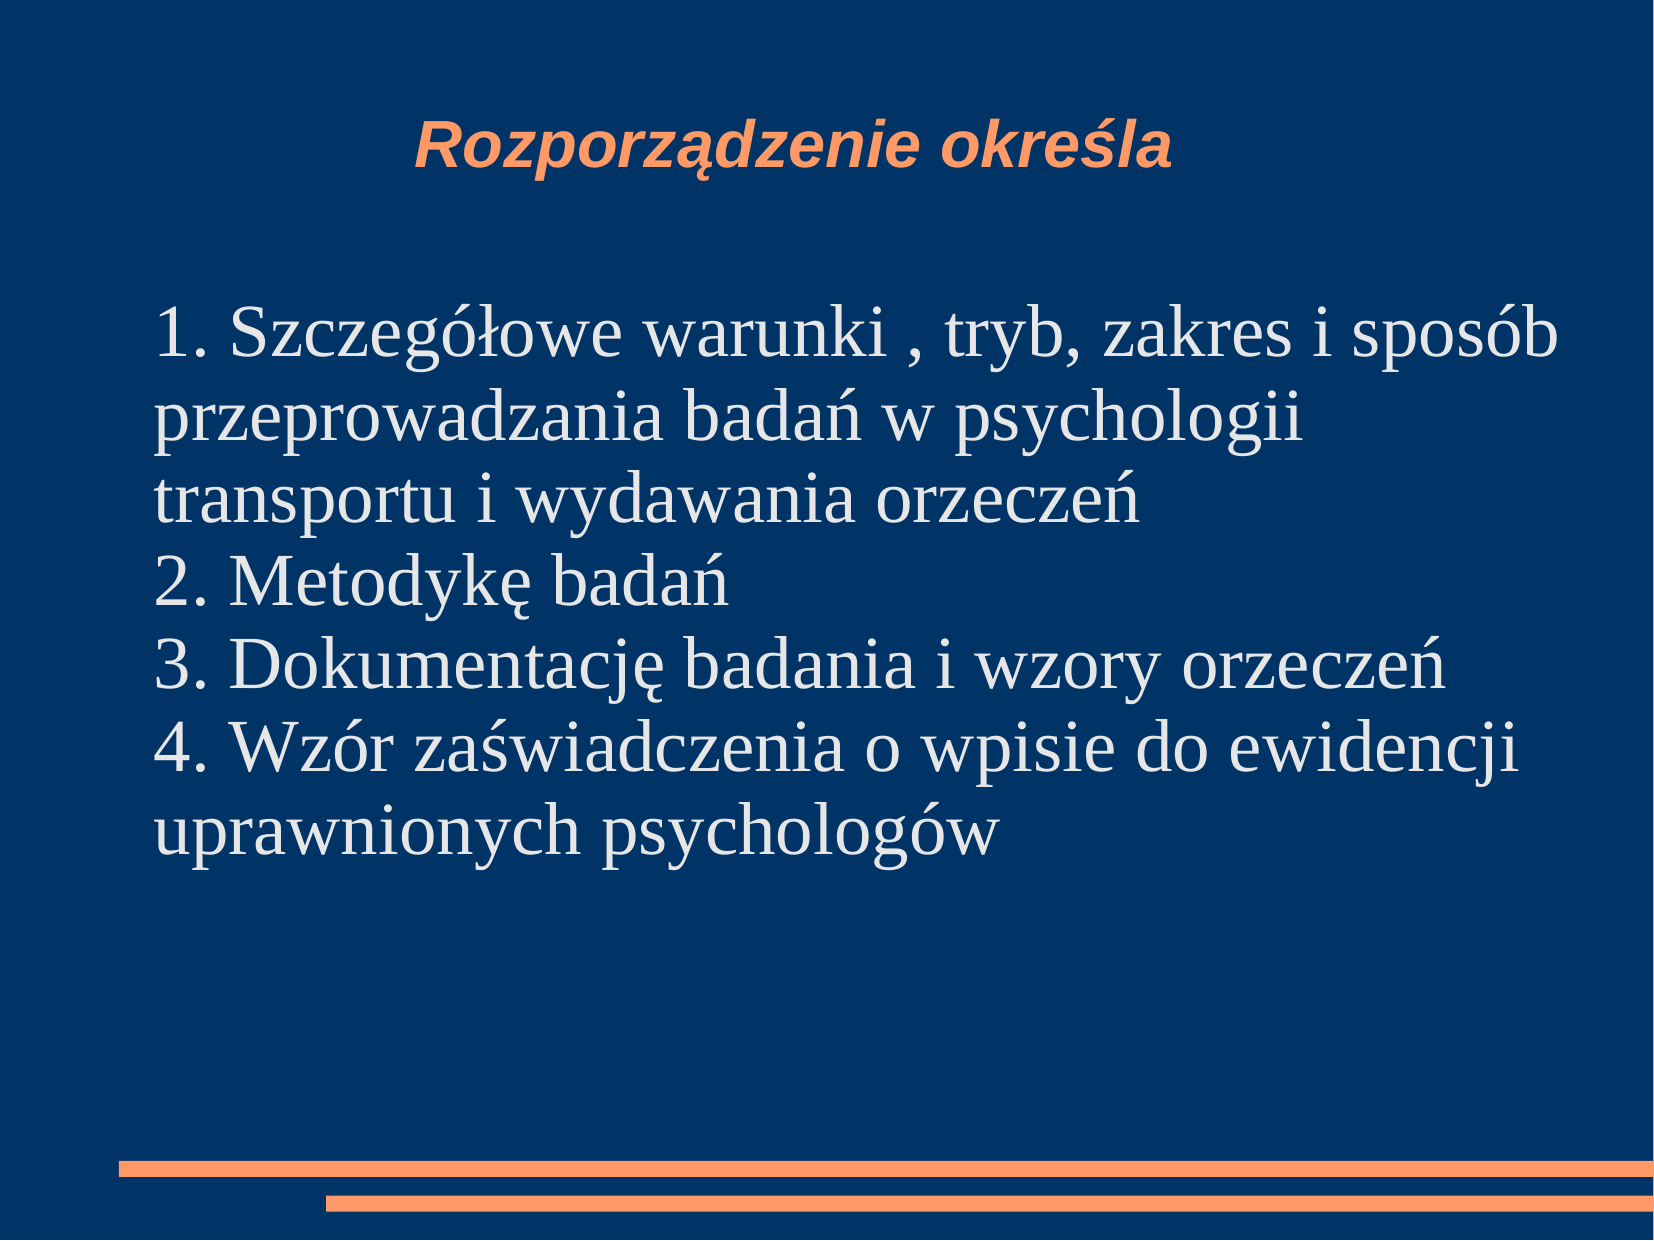

# Rozporządzenie określa
1. Szczegółowe warunki , tryb, zakres i sposób przeprowadzania badań w psychologii transportu i wydawania orzeczeń
2. Metodykę badań
3. Dokumentację badania i wzory orzeczeń
4. Wzór zaświadczenia o wpisie do ewidencji uprawnionych psychologów